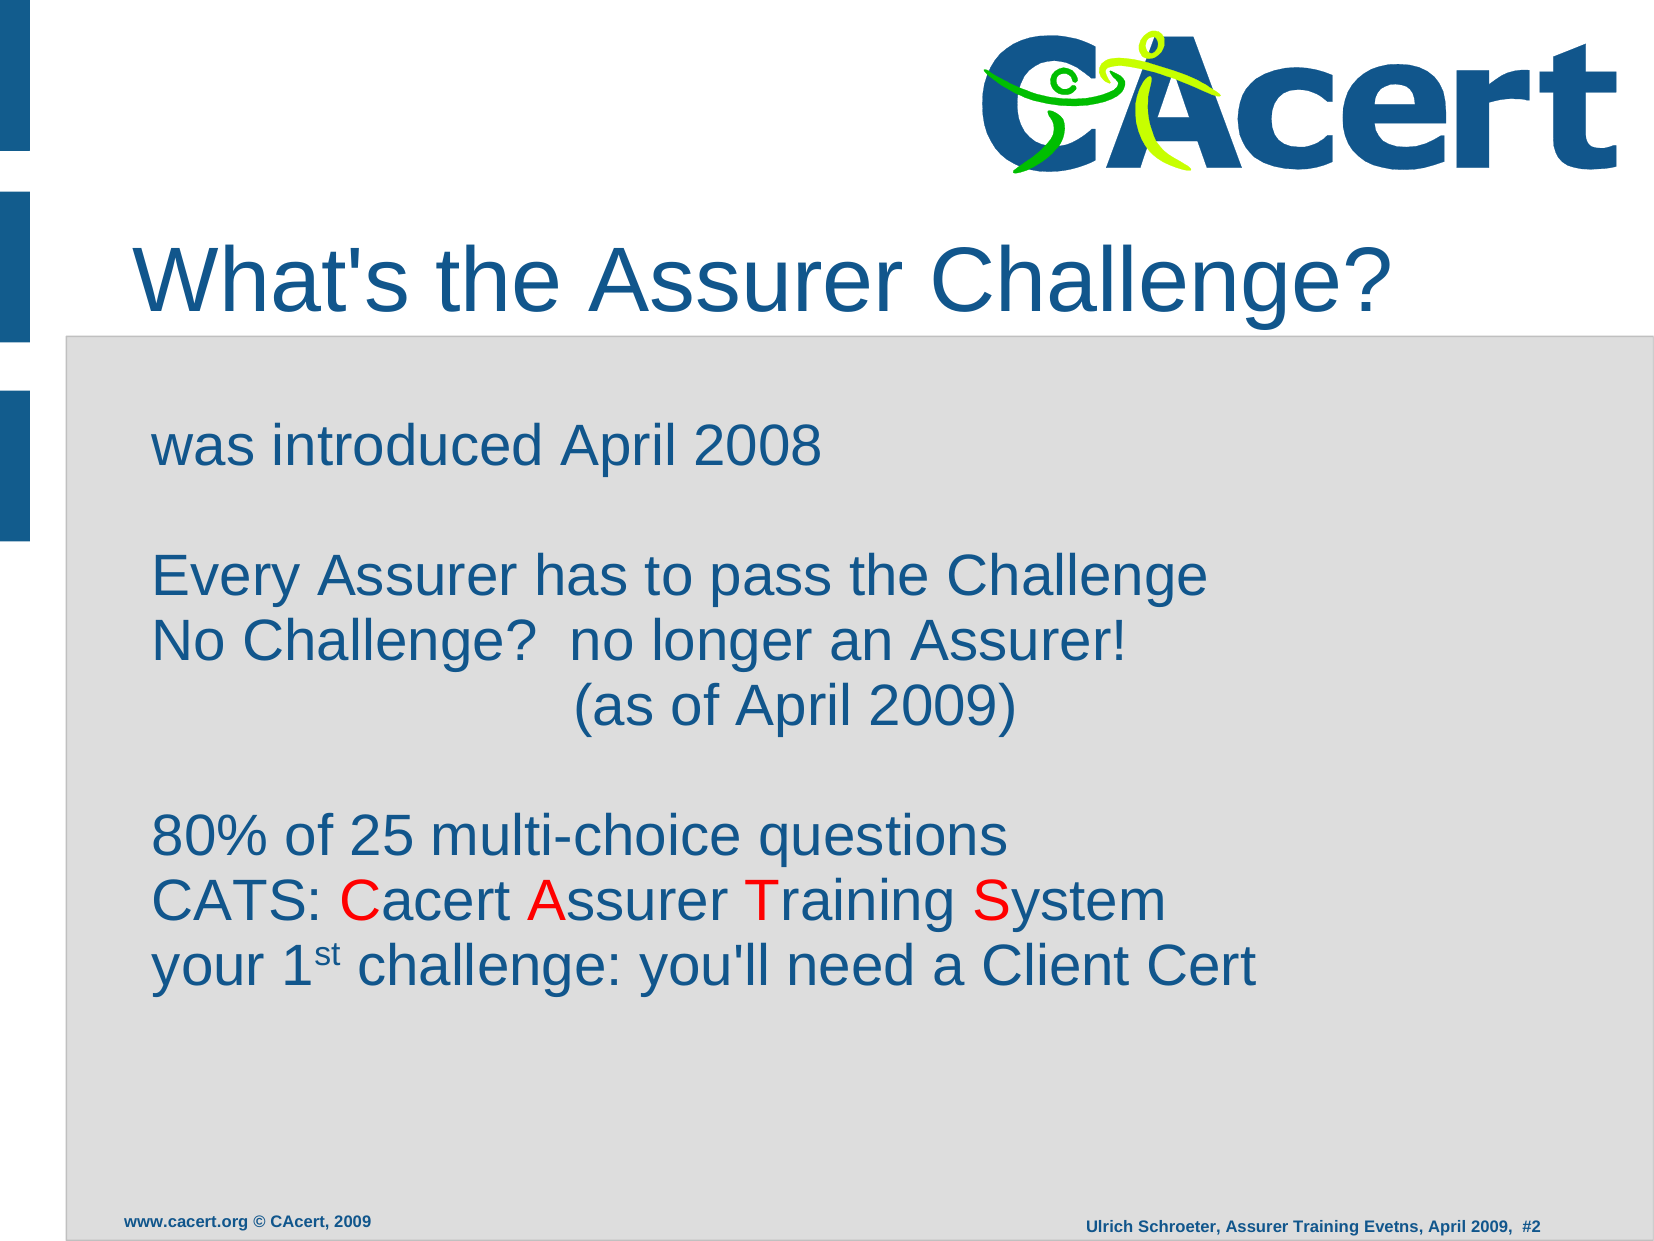

What's the Assurer Challenge?
 was introduced April 2008
 Every Assurer has to pass the Challenge
 No Challenge? no longer an Assurer!
 (as of April 2009)
 80% of 25 multi-choice questions
 CATS: Cacert Assurer Training System
 your 1st challenge: you'll need a Client Cert